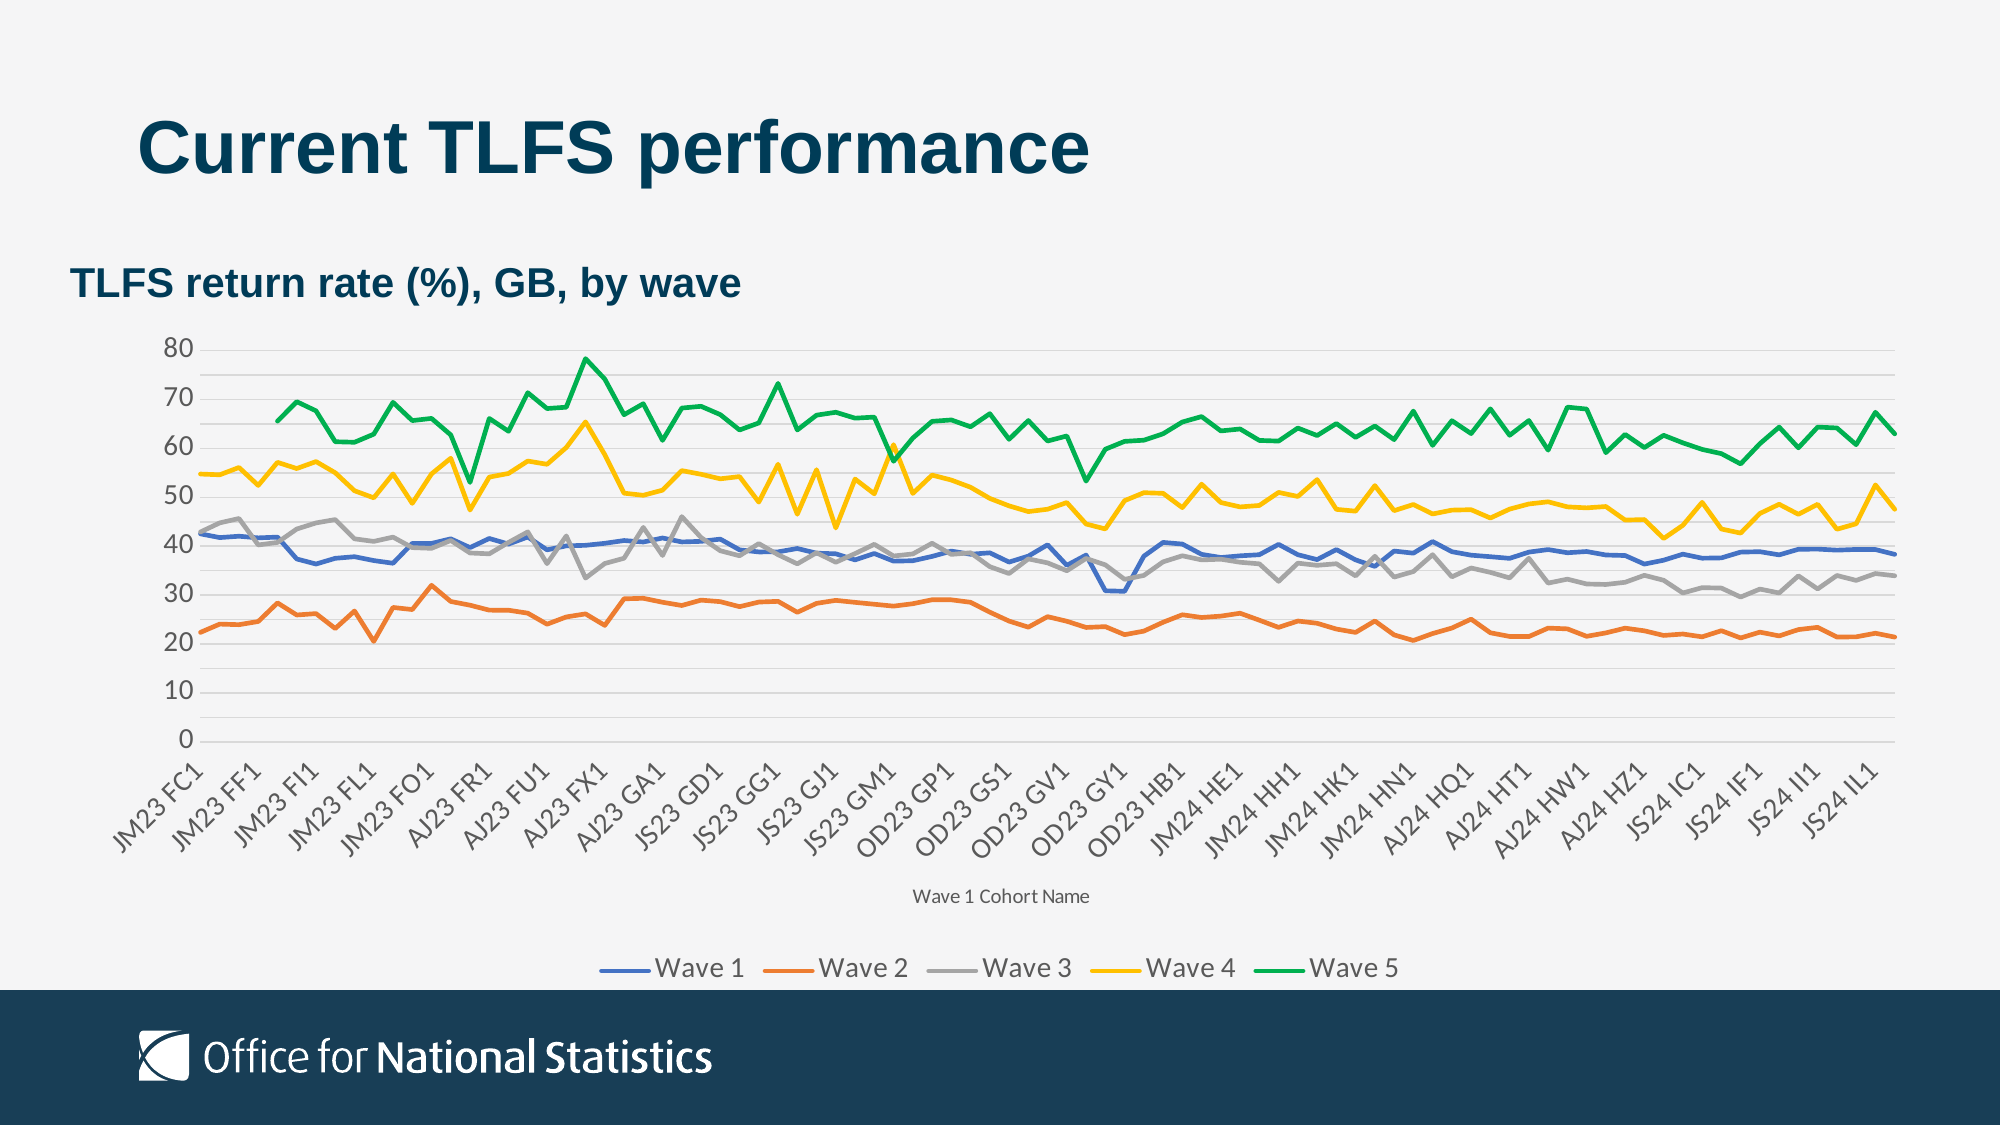

# Current TLFS performance
TLFS return rate (%), GB, by wave
### Chart
| Category | Wave 1 | Wave 2 | Wave 3 | Wave 4 | Wave 5 |
|---|---|---|---|---|---|
| JM23 FC1 | 42.52 | 22.37 | 42.9 | 54.75 | None |
| JM23 FD1 | 41.76 | 24.07 | 44.77 | 54.59 | None |
| JM23 FE1 | 42.03 | 23.94 | 45.66 | 56.09 | None |
| JM23 FF1 | 41.7 | 24.6 | 40.25 | 52.42 | None |
| JM23 FG1 | 41.85 | 28.4 | 40.77 | 57.14 | 65.57 |
| JM23 FH1 | 37.38 | 25.92 | 43.51 | 55.87 | 69.55 |
| JM23 FI1 | 36.35 | 26.21 | 44.75 | 57.3 | 67.68 |
| JM23 FJ1 | 37.52 | 23.16 | 45.44 | 55.01 | 61.36 |
| JM23 FK1 | 37.84 | 26.75 | 41.5 | 51.34 | 61.25 |
| JM23 FL1 | 37.06 | 20.52 | 40.97 | 49.89 | 62.91 |
| JM23 FM1 | 36.5 | 27.47 | 41.85 | 54.78 | 69.42 |
| JM23 FN1 | 40.56 | 27.04 | 39.71 | 48.75 | 65.68 |
| JM23 FO1 | 40.56 | 32.0 | 39.56 | 54.78 | 66.13 |
| AJ23 FP1 | 41.5 | 28.69 | 41.17 | 57.99 | 62.75 |
| AJ23 FQ1 | 39.7 | 27.93 | 38.6 | 47.39 | 53.04 |
| AJ23 FR1 | 41.58 | 26.92 | 38.44 | 54.12 | 66.12 |
| AJ23 FS1 | 40.43 | 26.9 | 40.77 | 54.87 | 63.5 |
| AJ23 FT1 | 41.88 | 26.3 | 42.92 | 57.41 | 71.38 |
| AJ23 FU1 | 39.25 | 24.04 | 36.43 | 56.74 | 68.15 |
| AJ23 FV1 | 40.07 | 25.53 | 42.09 | 60.18 | 68.42 |
| AJ23 FW1 | 40.18 | 26.15 | 33.47 | 65.42 | 78.35 |
| AJ23 FX1 | 40.58 | 23.8 | 36.45 | 58.71 | 74.17 |
| AJ23 FY1 | 41.15 | 29.23 | 37.53 | 50.84 | 66.88 |
| AJ23 FZ1 | 40.85 | 29.34 | 43.83 | 50.4 | 69.14 |
| AJ23 GA1 | 41.67 | 28.53 | 38.1 | 51.46 | 61.64 |
| AJ23 GB1 | 40.86 | 27.87 | 46.05 | 55.45 | 68.24 |
| JS23 GC1 | 40.98 | 28.97 | 41.77 | 54.71 | 68.6 |
| JS23 GD1 | 41.44 | 28.65 | 39.06 | 53.78 | 66.9 |
| JS23 GE1 | 39.24 | 27.63 | 38.04 | 54.23 | 63.76 |
| JS23 GF1 | 38.82 | 28.57 | 40.52 | 49.0 | 65.2 |
| JS23 GG1 | 38.84 | 28.71 | 38.26 | 56.76 | 73.29 |
| JS23 GH1 | 39.52 | 26.48 | 36.38 | 46.53 | 63.76 |
| JS23 GI1 | 38.57 | 28.3 | 38.66 | 55.63 | 66.79 |
| JS23 GJ1 | 38.44 | 28.92 | 36.71 | 43.73 | 67.38 |
| JS23 GK1 | 37.19 | 28.51 | 38.49 | 53.73 | 66.18 |
| JS23 GL1 | 38.5 | 28.12 | 40.38 | 50.71 | 66.4 |
| JS23 GM1 | 36.94 | 27.73 | 37.99 | 60.76 | 57.36 |
| JS23 GN1 | 37.02 | 28.23 | 38.41 | 50.78 | 62.11 |
| JS23 GO1 | 37.91 | 29.04 | 40.6 | 54.53 | 65.52 |
| OD23 GP1 | 38.99 | 29.03 | 38.32 | 53.52 | 65.81 |
| OD23 GQ1 | 38.35 | 28.52 | 38.65 | 52.05 | 64.42 |
| OD23 GR1 | 38.64 | 26.5 | 35.8 | 49.77 | 67.09 |
| OD23 GS1 | 36.74 | 24.68 | 34.4 | 48.24 | 61.85 |
| OD23 GT1 | 37.97 | 23.44 | 37.4 | 47.07 | 65.7 |
| OD23 GU1 | 40.28 | 25.59 | 36.59 | 47.55 | 61.5 |
| OD23 GV1 | 36.08 | 24.64 | 34.97 | 48.92 | 62.54 |
| OD23 GW1 | 38.18 | 23.38 | 37.49 | 44.53 | 53.3 |
| OD23 GX1 | 30.88 | 23.55 | 36.18 | 43.52 | 59.83 |
| OD23 GY1 | 30.77 | 21.9 | 33.22 | 49.3 | 61.43 |
| OD23 GZ1 | 37.95 | 22.63 | 34.02 | 50.94 | 61.67 |
| OD23 HA1 | 40.77 | 24.44 | 36.79 | 50.8 | 62.99 |
| OD23 HB1 | 40.43 | 25.97 | 38.04 | 47.88 | 65.39 |
| JM24 HC1 | 38.33 | 25.42 | 37.19 | 52.67 | 66.5 |
| JM24 HD1 | 37.67 | 25.69 | 37.34 | 48.93 | 63.57 |
| JM24 HE1 | 38.03 | 26.29 | 36.71 | 48.03 | 63.97 |
| JM24 HF1 | 38.25 | 24.86 | 36.38 | 48.33 | 61.62 |
| JM24 HG1 | 40.37 | 23.39 | 32.81 | 51.0 | 61.49 |
| JM24 HH1 | 38.26 | 24.69 | 36.53 | 50.16 | 64.16 |
| JM24 HI1 | 37.25 | 24.23 | 36.08 | 53.62 | 62.63 |
| JM24 HJ1 | 39.31 | 23.05 | 36.41 | 47.53 | 65.08 |
| JM24 HK1 | 37.19 | 22.36 | 33.92 | 47.15 | 62.25 |
| JM24 HL1 | 35.86 | 24.7 | 37.93 | 52.38 | 64.57 |
| JM24 HM1 | 39.0 | 21.85 | 33.68 | 47.26 | 61.79 |
| JM24 HN1 | 38.57 | 20.71 | 34.81 | 48.52 | 67.63 |
| JM24 HO1 | 40.95 | 22.13 | 38.25 | 46.59 | 60.61 |
| AJ24 HP1 | 38.87 | 23.25 | 33.73 | 47.37 | 65.66 |
| AJ24 HQ1 | 38.16 | 25.08 | 35.54 | 47.46 | 63.03 |
| AJ24 HR1 | 37.85 | 22.29 | 34.64 | 45.76 | 68.09 |
| AJ24 HS1 | 37.51 | 21.54 | 33.51 | 47.58 | 62.68 |
| AJ24 HT1 | 38.79 | 21.52 | 37.53 | 48.63 | 65.7 |
| AJ24 HU1 | 39.31 | 23.24 | 32.44 | 49.08 | 59.63 |
| AJ24 HV1 | 38.65 | 23.09 | 33.26 | 48.04 | 68.43 |
| AJ24 HW1 | 38.91 | 21.57 | 32.27 | 47.83 | 68.04 |
| AJ24 HX1 | 38.19 | 22.26 | 32.17 | 48.11 | 59.12 |
| AJ24 HY1 | 38.09 | 23.23 | 32.61 | 45.33 | 62.86 |
| AJ24 HZ1 | 36.34 | 22.69 | 34.04 | 45.44 | 60.16 |
| AJ24 IA1 | 37.13 | 21.75 | 33.03 | 41.56 | 62.67 |
| AJ24 IB1 | 38.36 | 22.04 | 30.43 | 44.27 | 61.13 |
| JS24 IC1 | 37.54 | 21.46 | 31.52 | 48.97 | 59.79 |
| JS24 ID1 | 37.6 | 22.71 | 31.43 | 43.51 | 58.92 |
| JS24 IE1 | 38.79 | 21.22 | 29.6 | 42.67 | 56.82 |
| JS24 IF1 | 38.87 | 22.42 | 31.22 | 46.69 | 60.96 |
| JS24 IG1 | 38.22 | 21.65 | 30.43 | 48.57 | 64.35 |
| JS24 IH1 | 39.36 | 22.94 | 33.93 | 46.52 | 60.12 |
| JS24 II1 | 39.4 | 23.4 | 31.25 | 48.57 | 64.35 |
| JS24 IJ1 | 39.19 | 21.42 | 34.0 | 43.46 | 64.17 |
| JS24 IK1 | 39.33 | 21.46 | 33.0 | 44.58 | 60.75 |
| JS24 IL1 | 39.31 | 22.19 | 34.4 | 52.53 | 67.39 |
| JS24 IM1 | 38.3268482490272 | 21.4015802129852 | 33.9434276206323 | 47.5438596491228 | 62.962962962963 |